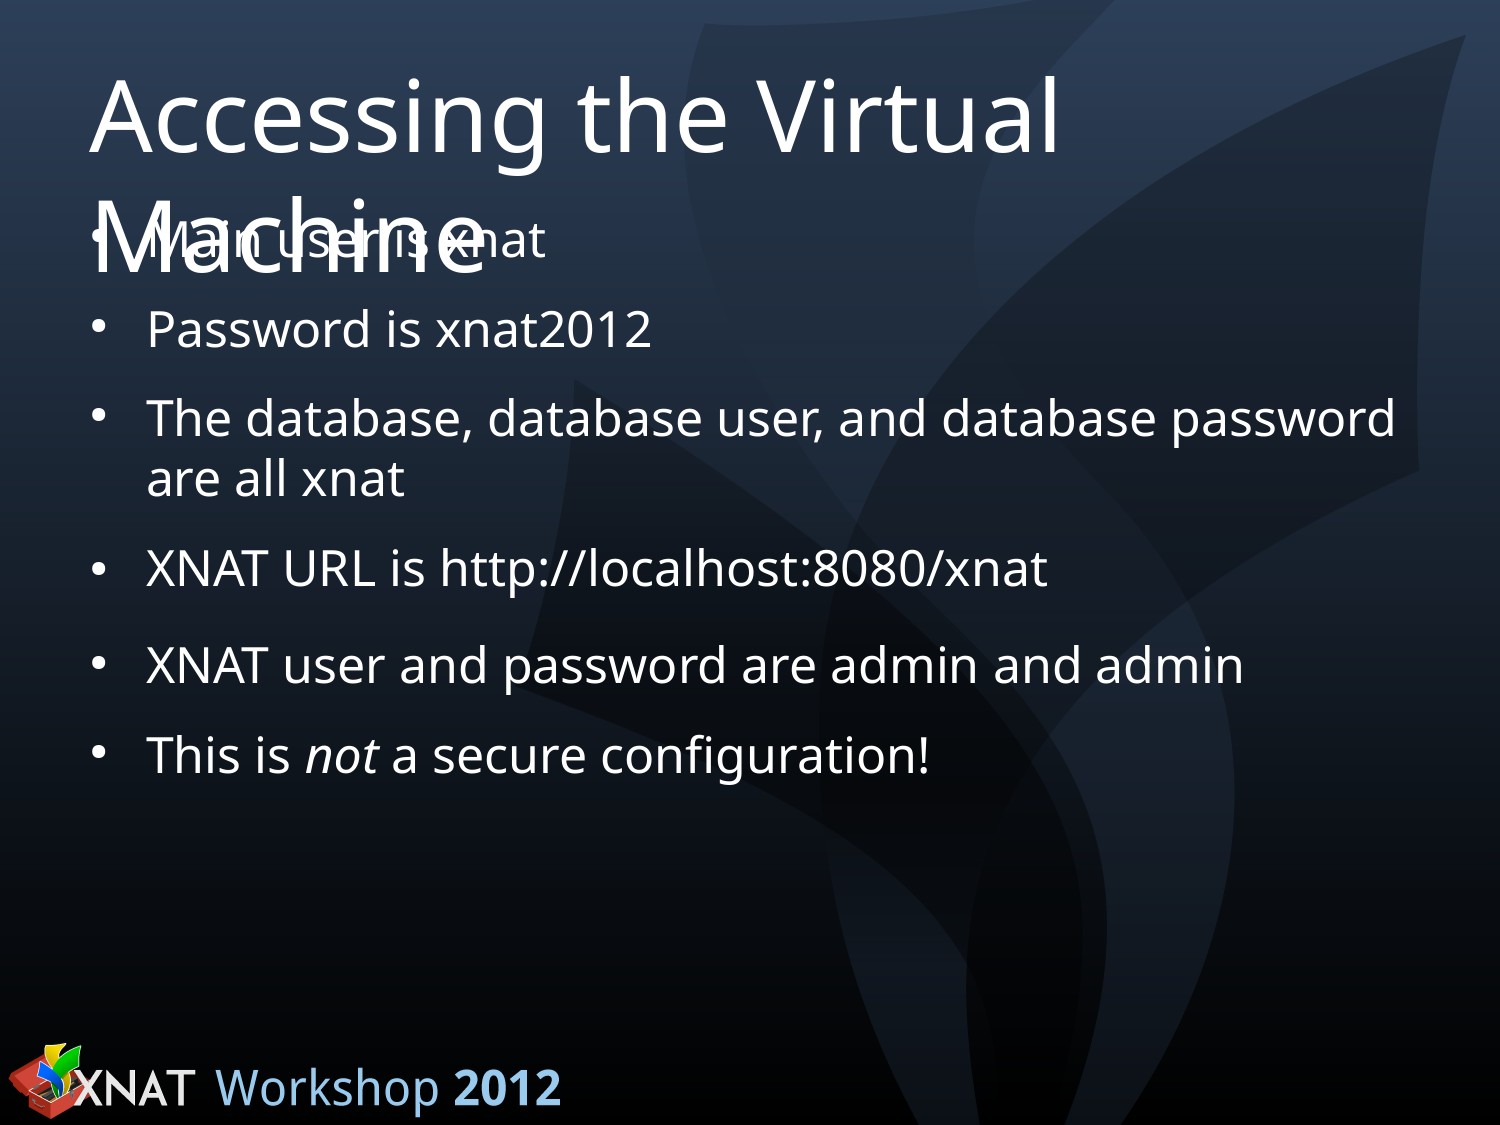

# Accessing the Virtual Machine
Main user is xnat
Password is xnat2012
The database, database user, and database password are all xnat
XNAT URL is http://localhost:8080/xnat
XNAT user and password are admin and admin
This is not a secure configuration!